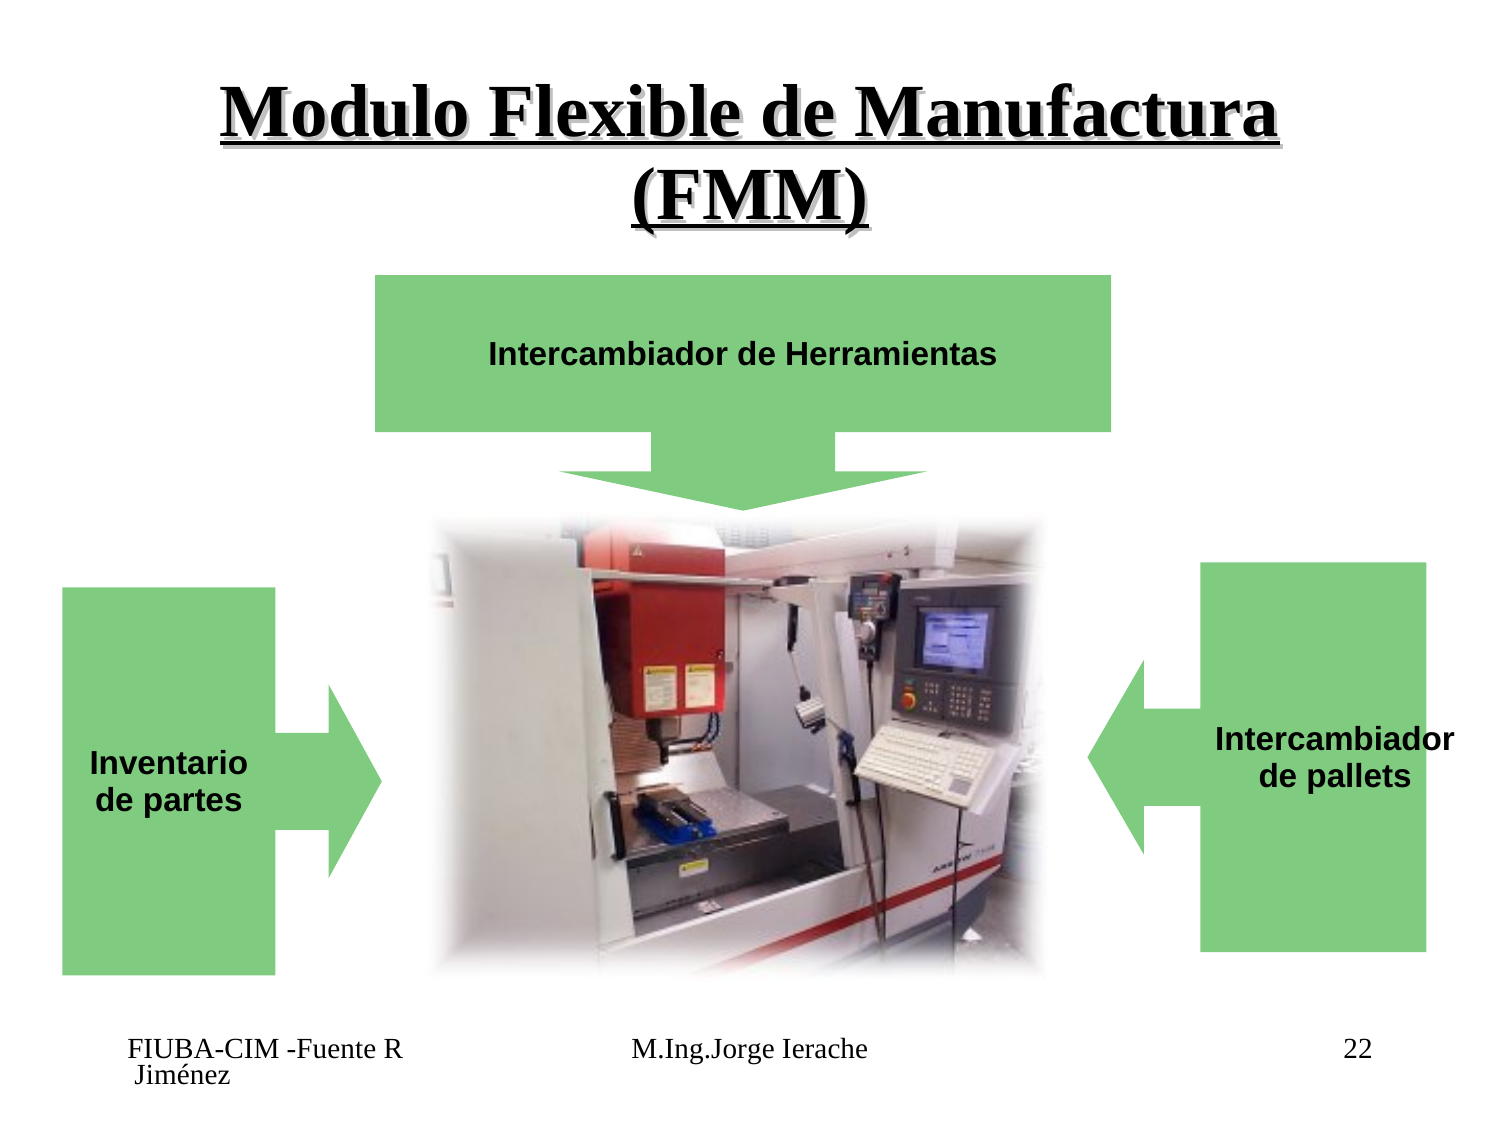

Modulo Flexible de Manufactura (FMM)
Intercambiador de Herramientas
Intercambiador
de pallets
Inventario
de partes
FIUBA-CIM -Fuente R Jiménez
M.Ing.Jorge Ierache
22